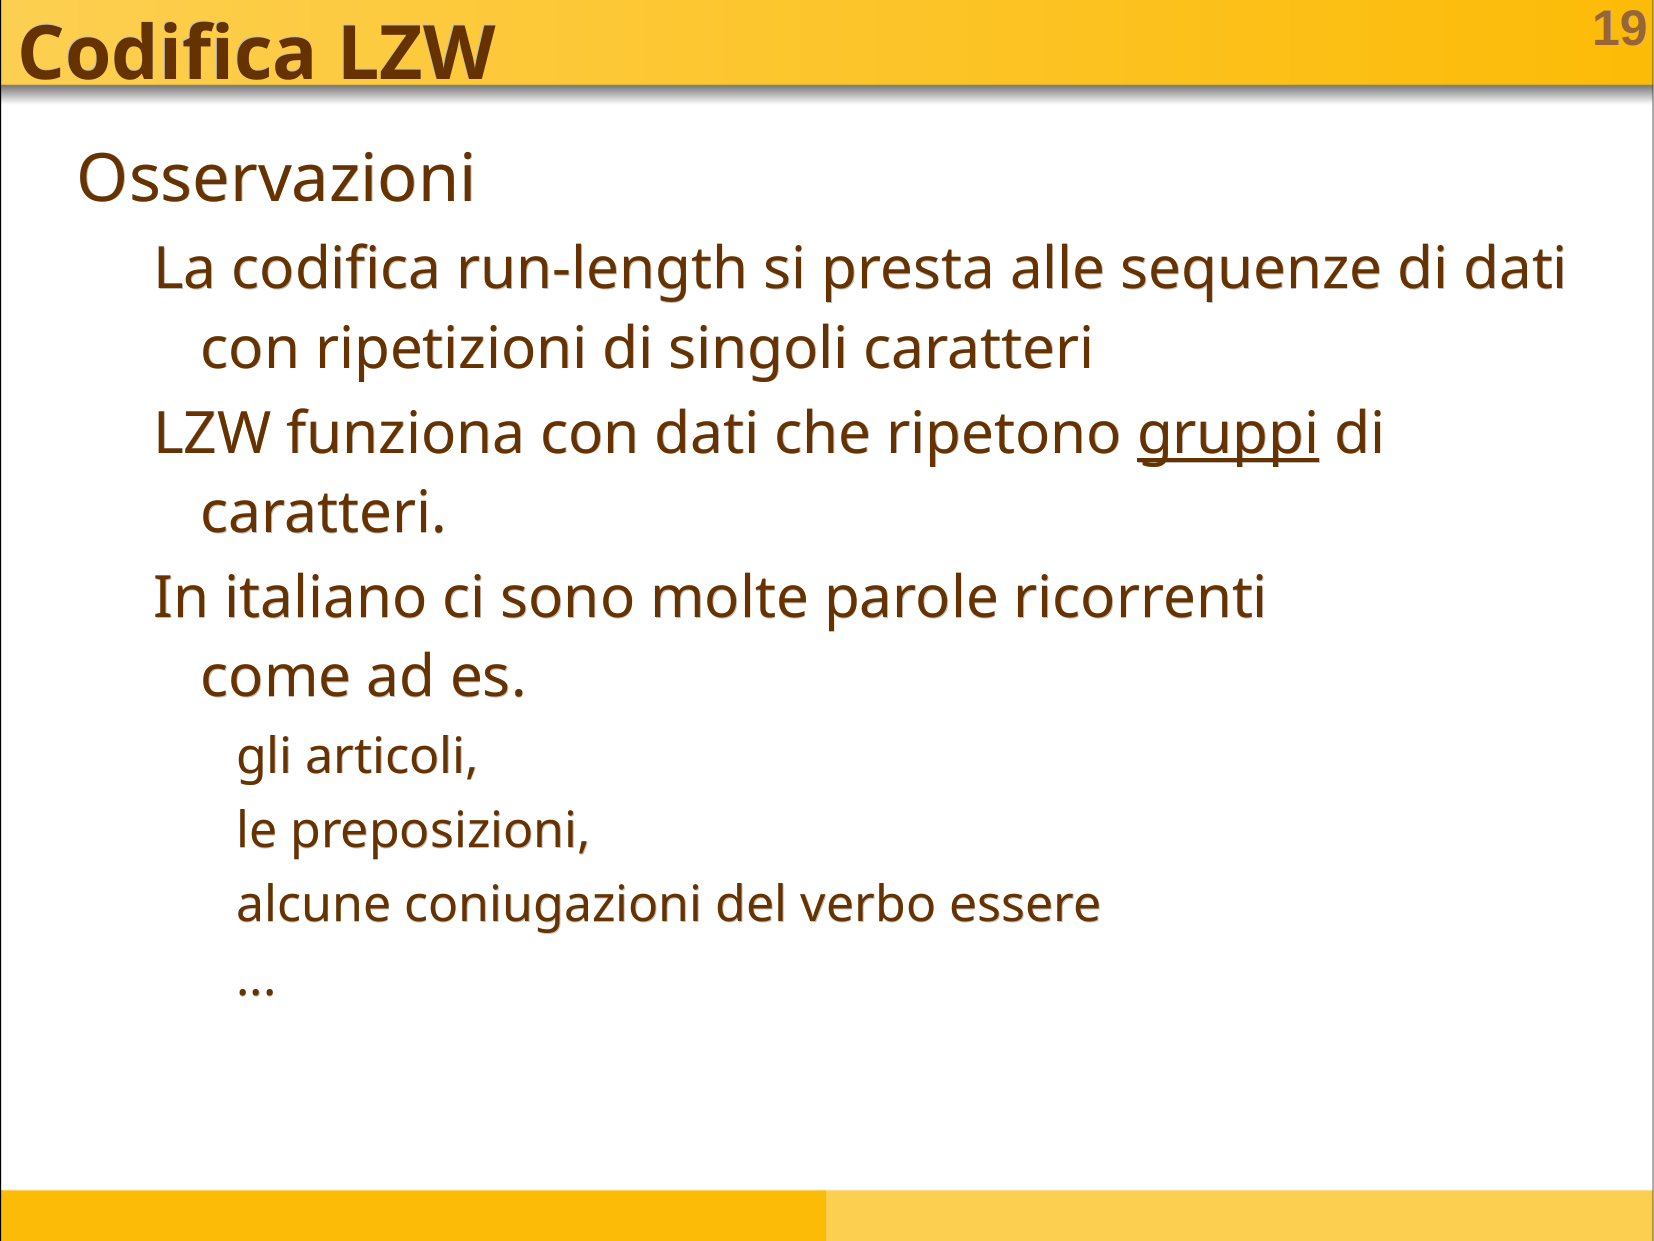

19
# Codifica LZW
Osservazioni
La codifica run-length si presta alle sequenze di dati con ripetizioni di singoli caratteri
LZW funziona con dati che ripetono gruppi di caratteri.
In italiano ci sono molte parole ricorrenti
come ad es.
gli articoli,
le preposizioni,
alcune coniugazioni del verbo essere
...